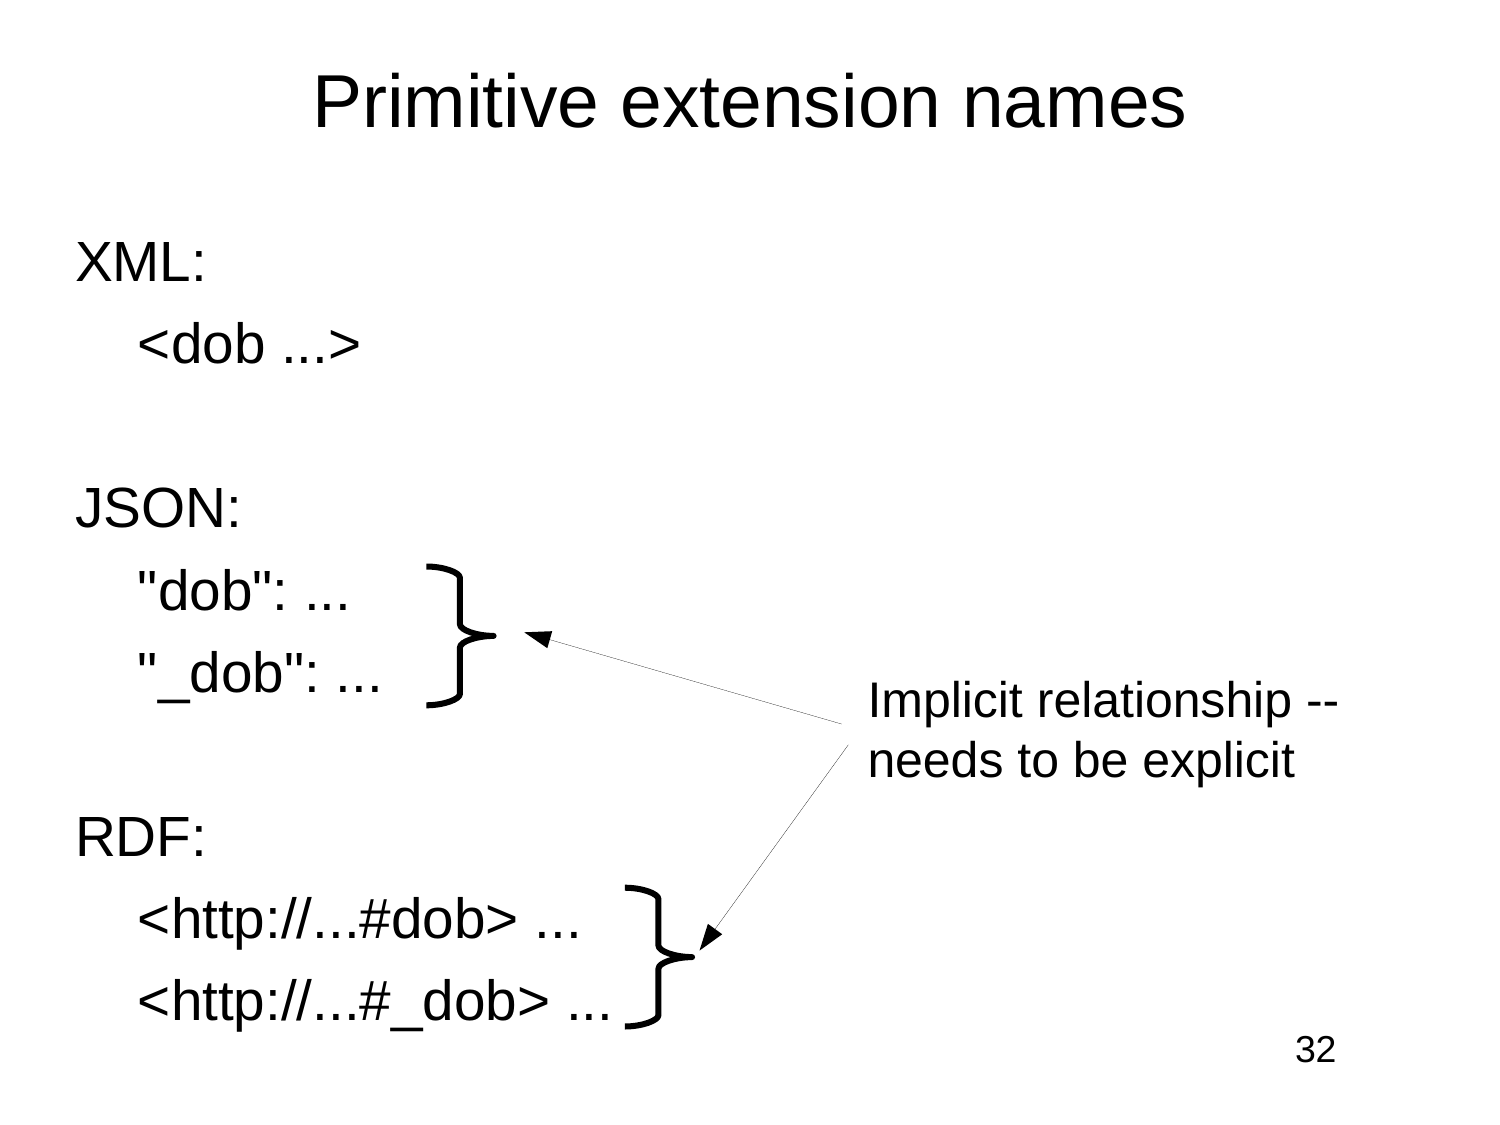

# Primitive extension names
XML:
 <dob ...>
JSON:
 "dob": ...
 "_dob": ...
RDF:
 <http://...#dob> ...
 <http://...#_dob> ...
Implicit relationship --
needs to be explicit
32